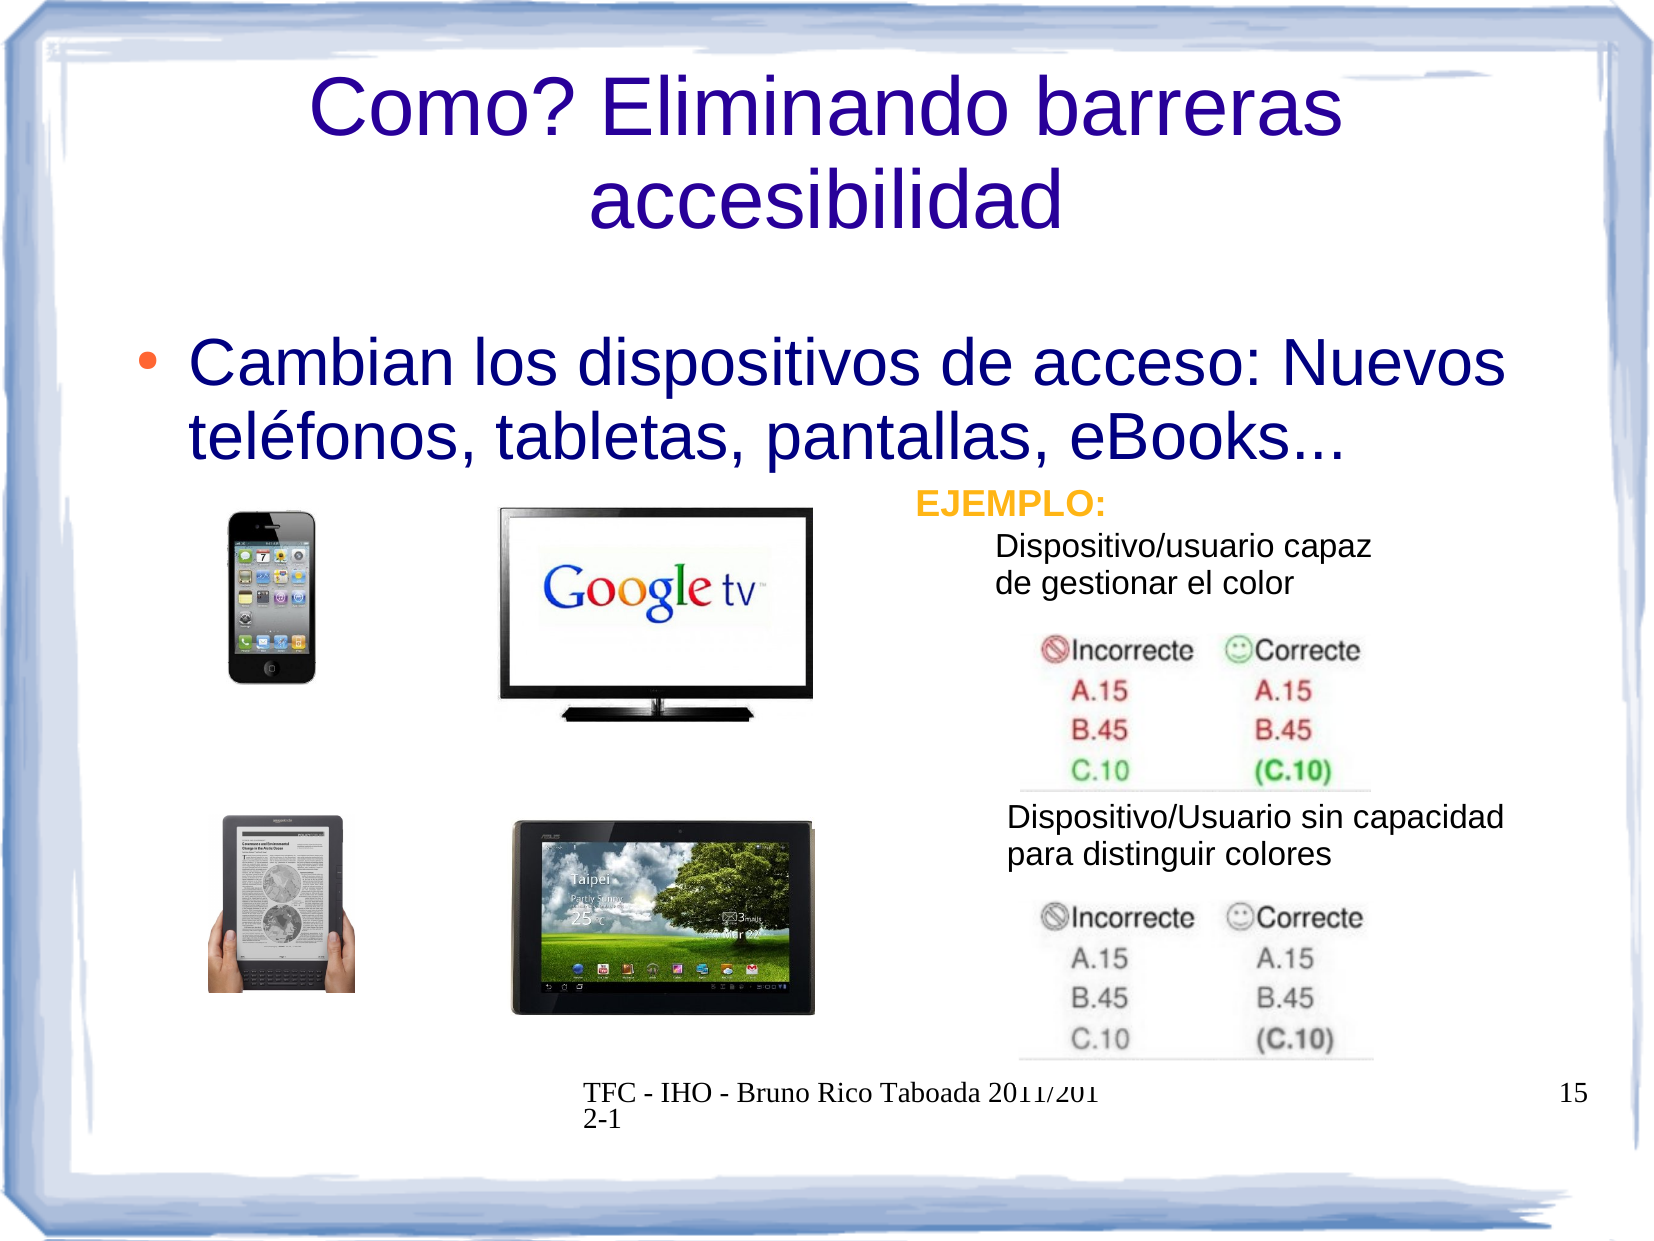

# Como? Eliminando barreras accesibilidad
Cambian los dispositivos de acceso: Nuevos teléfonos, tabletas, pantallas, eBooks...
EJEMPLO:
Dispositivo/usuario capaz de gestionar el color
Dispositivo/Usuario sin capacidad para distinguir colores
TFC - IHO - Bruno Rico Taboada 2011/2012-1
15